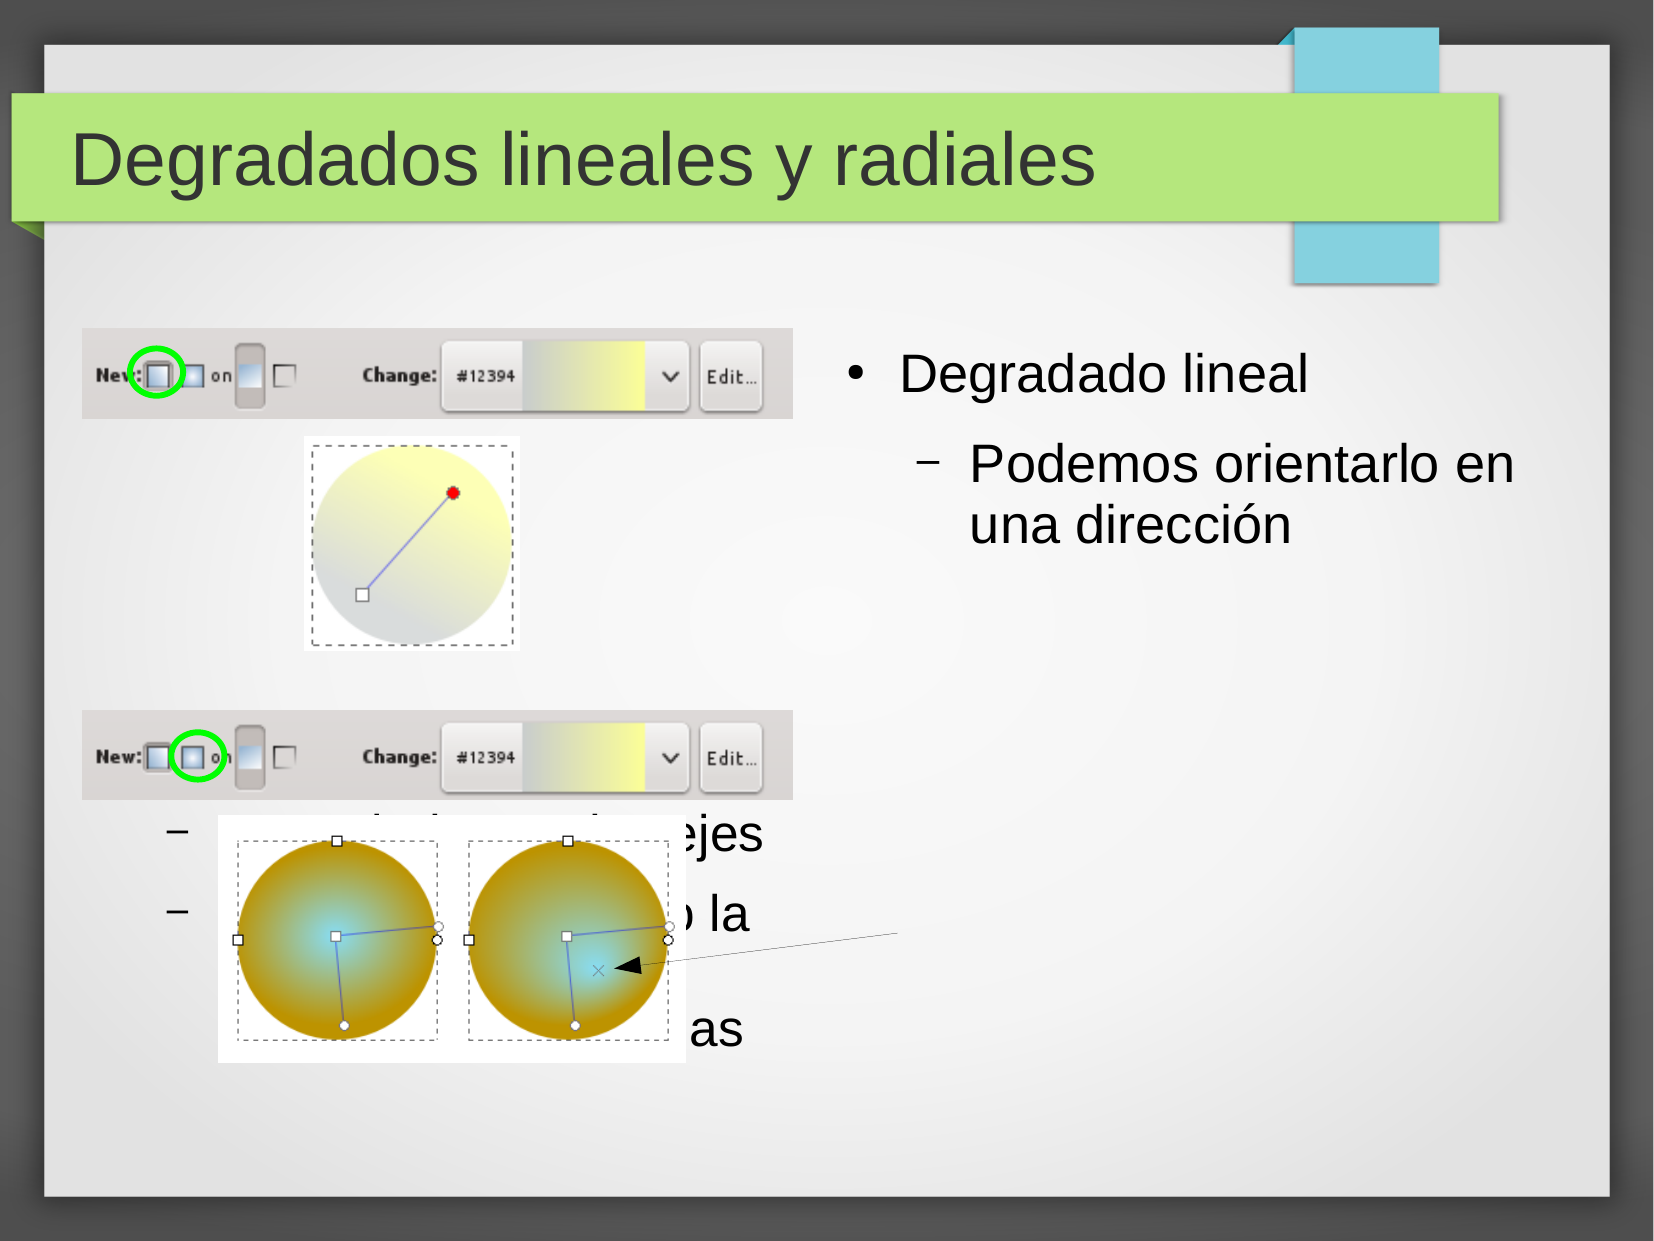

# Degradados lineales y radiales
Degradado lineal
Podemos orientarlo en una dirección
Degradado radial
Controlado por dos ejes
Excéntrico moviendo la cruz, arrastrando el centro con Mayúsculas